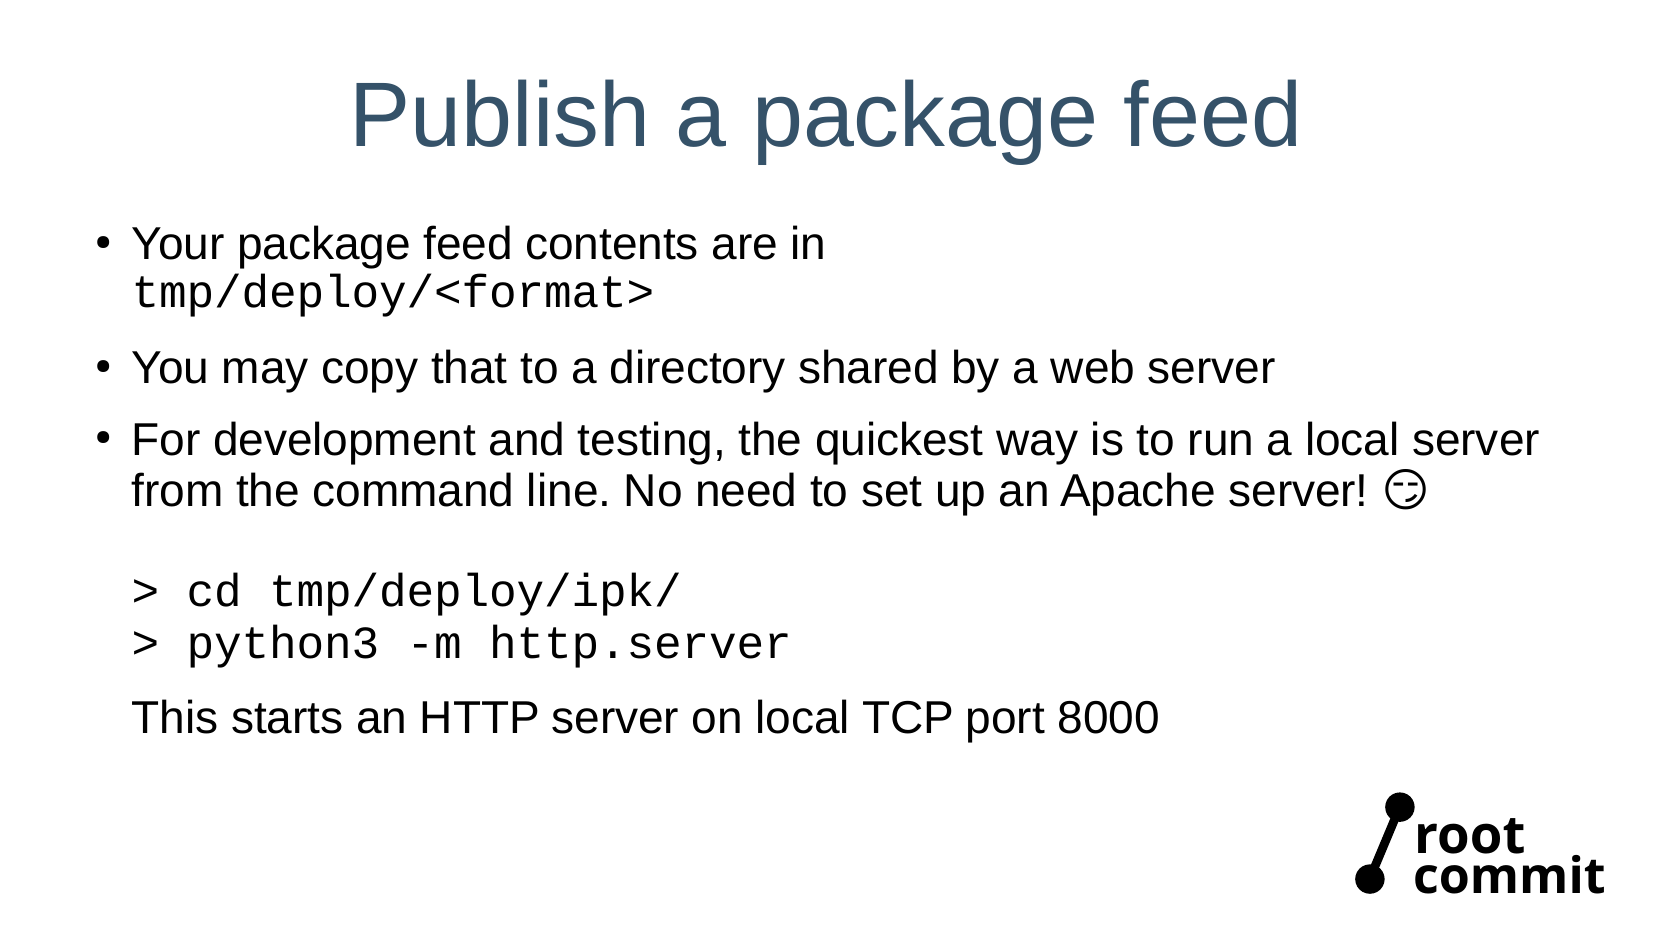

# Publish a package feed
Your package feed contents are in
tmp/deploy/<format>
You may copy that to a directory shared by a web server
For development and testing, the quickest way is to run a local server from the command line. No need to set up an Apache server! 😏
> cd tmp/deploy/ipk/
> python3 -m http.server
This starts an HTTP server on local TCP port 8000